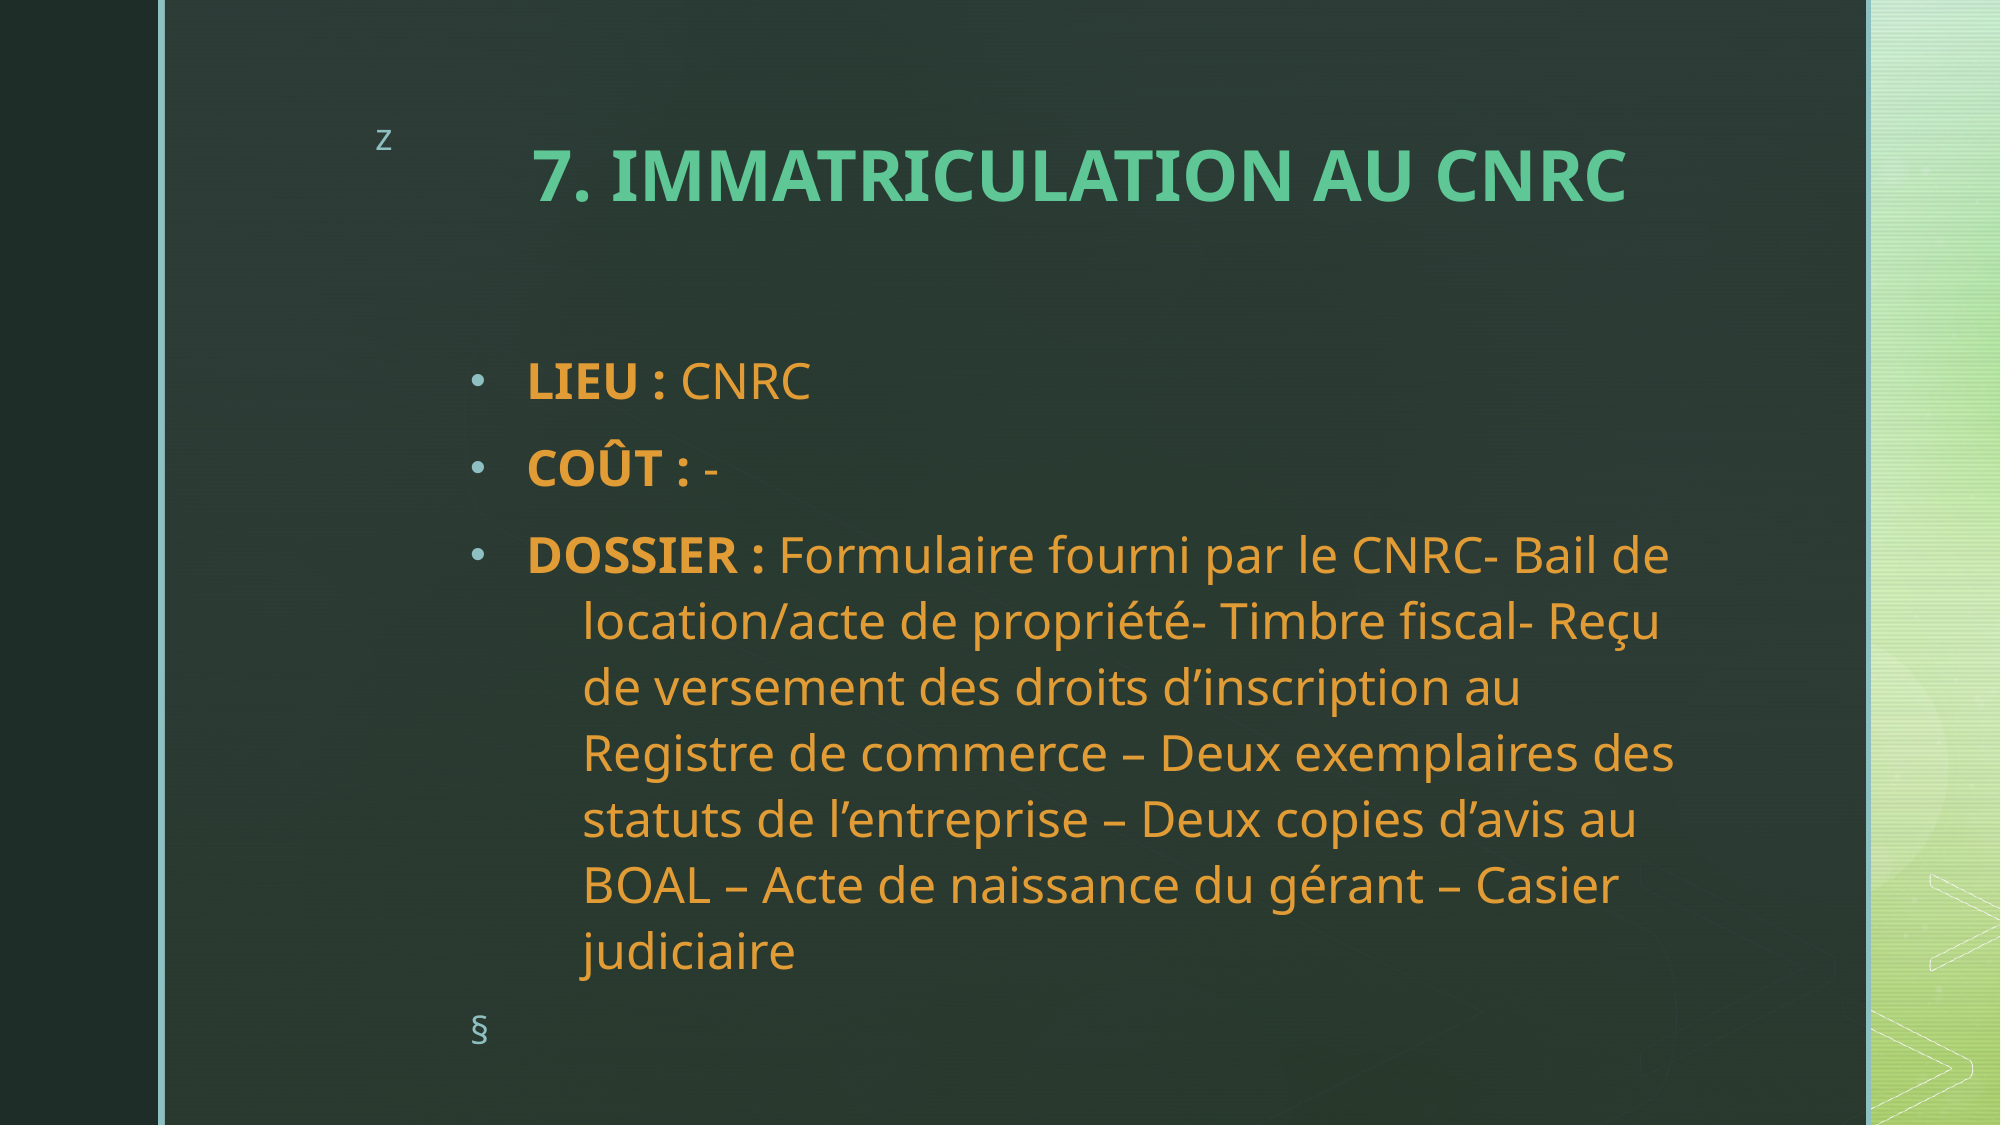

# 7. IMMATRICULATION AU CNRC
LIEU : CNRC
COÛT : -
DOSSIER : Formulaire fourni par le CNRC- Bail de location/acte de propriété- Timbre fiscal- Reçu de versement des droits d’inscription au Registre de commerce – Deux exemplaires des statuts de l’entreprise – Deux copies d’avis au BOAL – Acte de naissance du gérant – Casier judiciaire